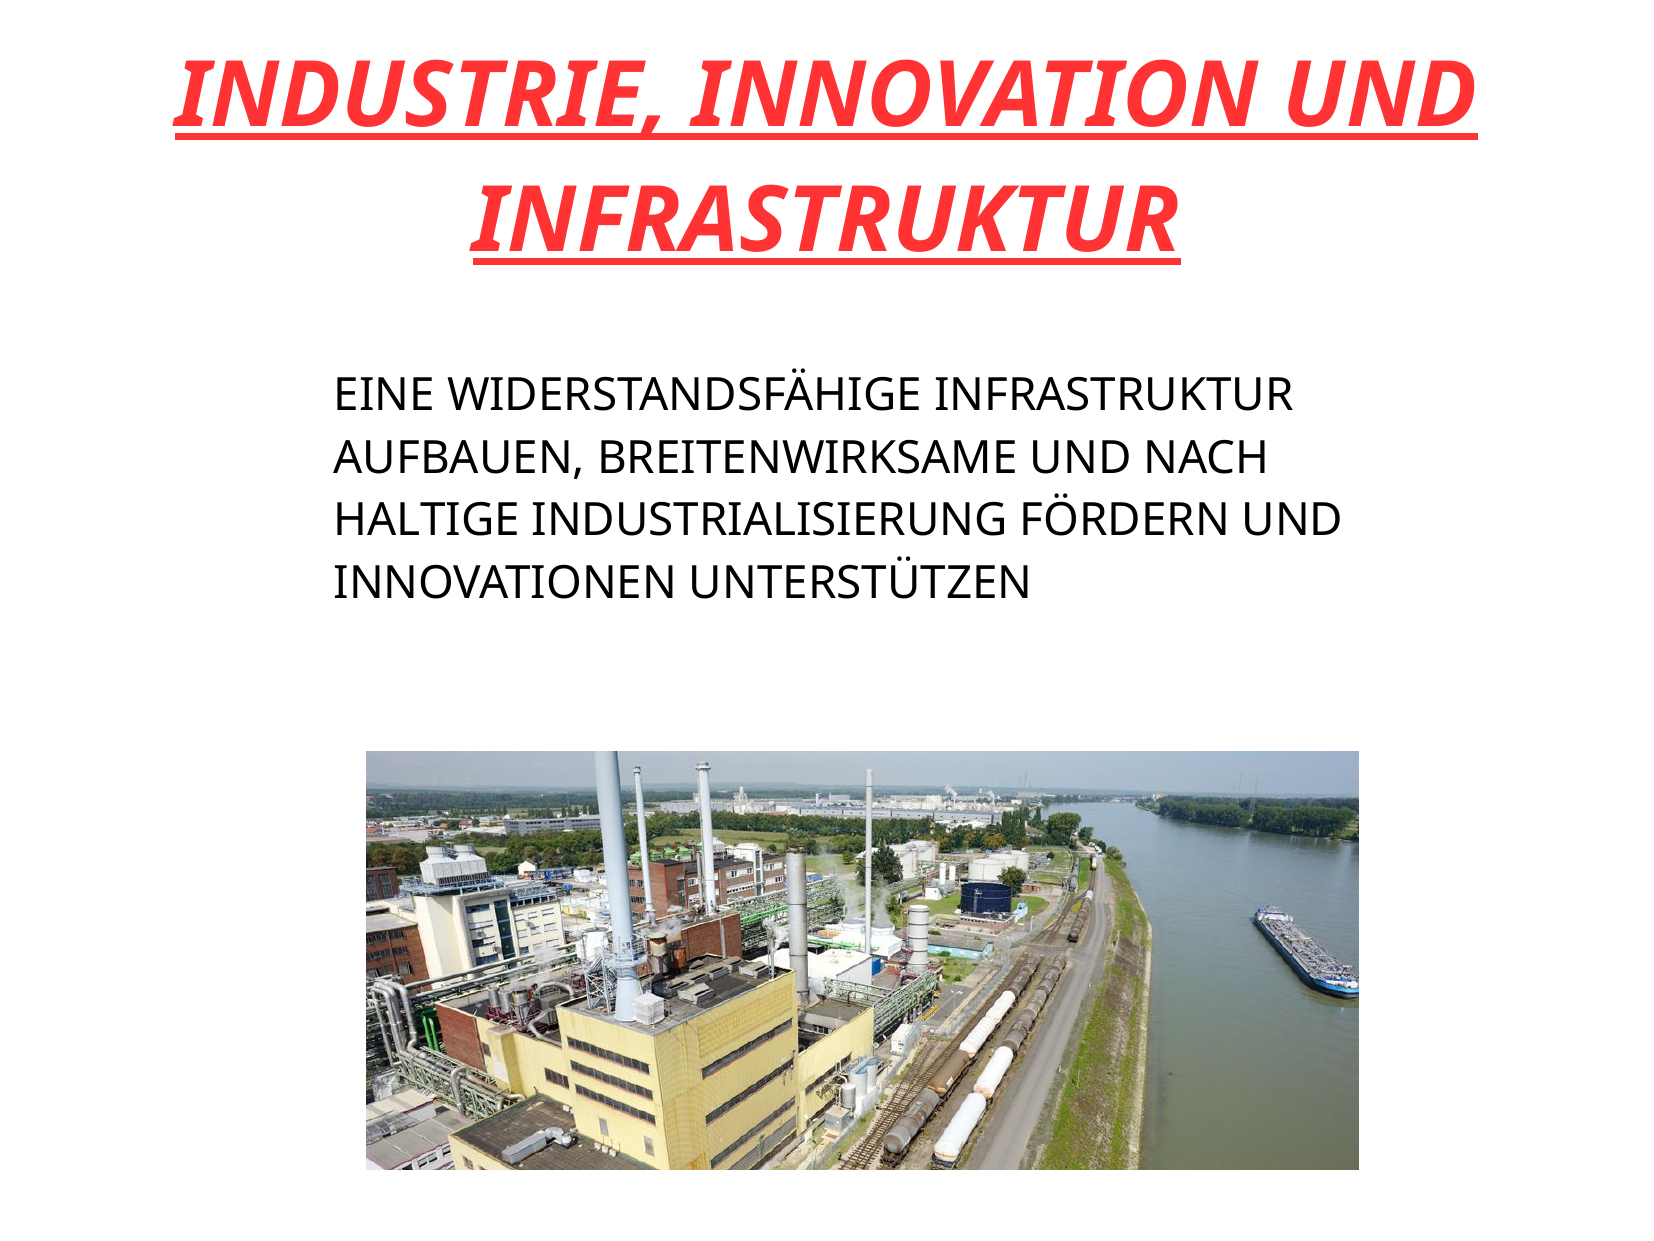

# INDUSTRIE, INNOVATION UND INFRASTRUKTUR
EINE WIDERSTANDSFÄHIGE INFRASTRUKTUR AUFBAUEN, BREITENWIRKSAME UND NACH­HALTIGE INDUSTRIALISIERUNG FÖRDERN UND INNOVATIONEN UNTERSTÜTZEN